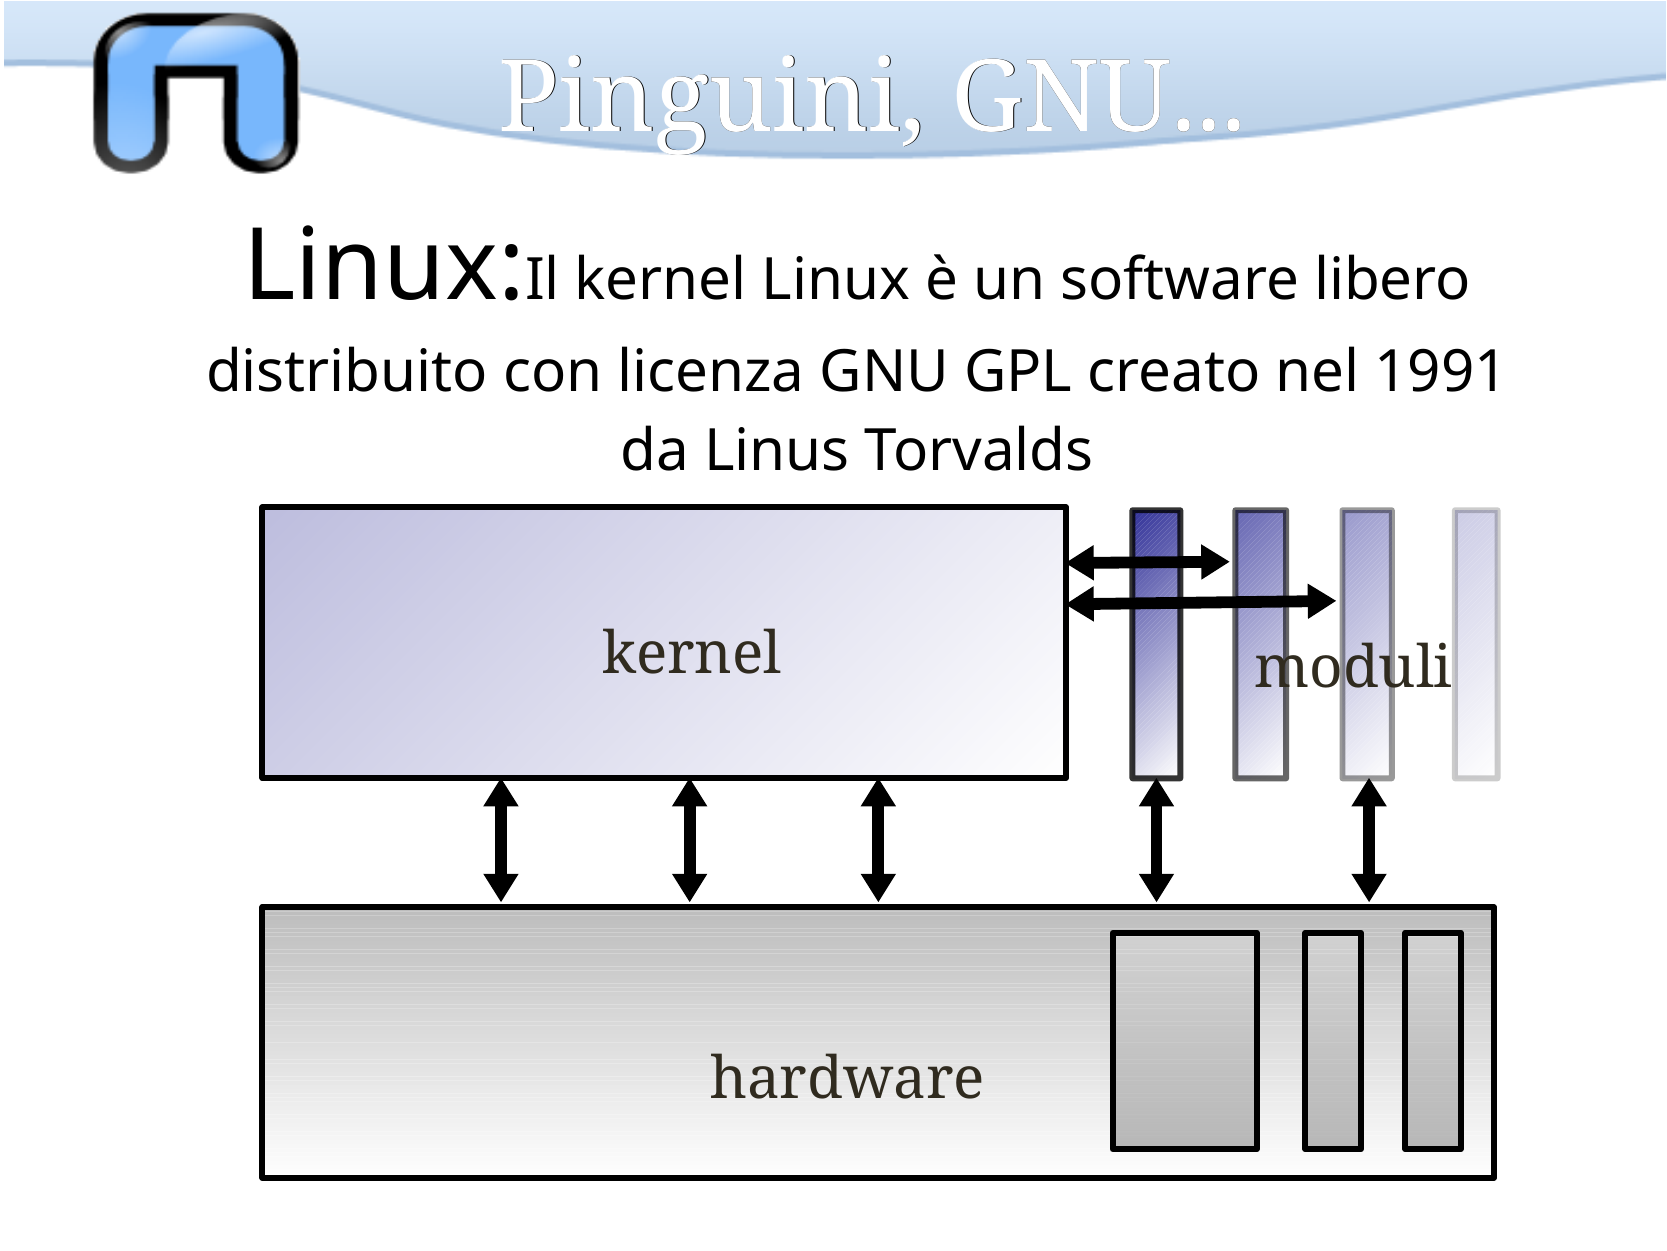

Pinguini, GNU...
# Linux:Il kernel Linux è un software libero distribuito con licenza GNU GPL creato nel 1991 da Linus Torvalds
kernel
moduli
hardware